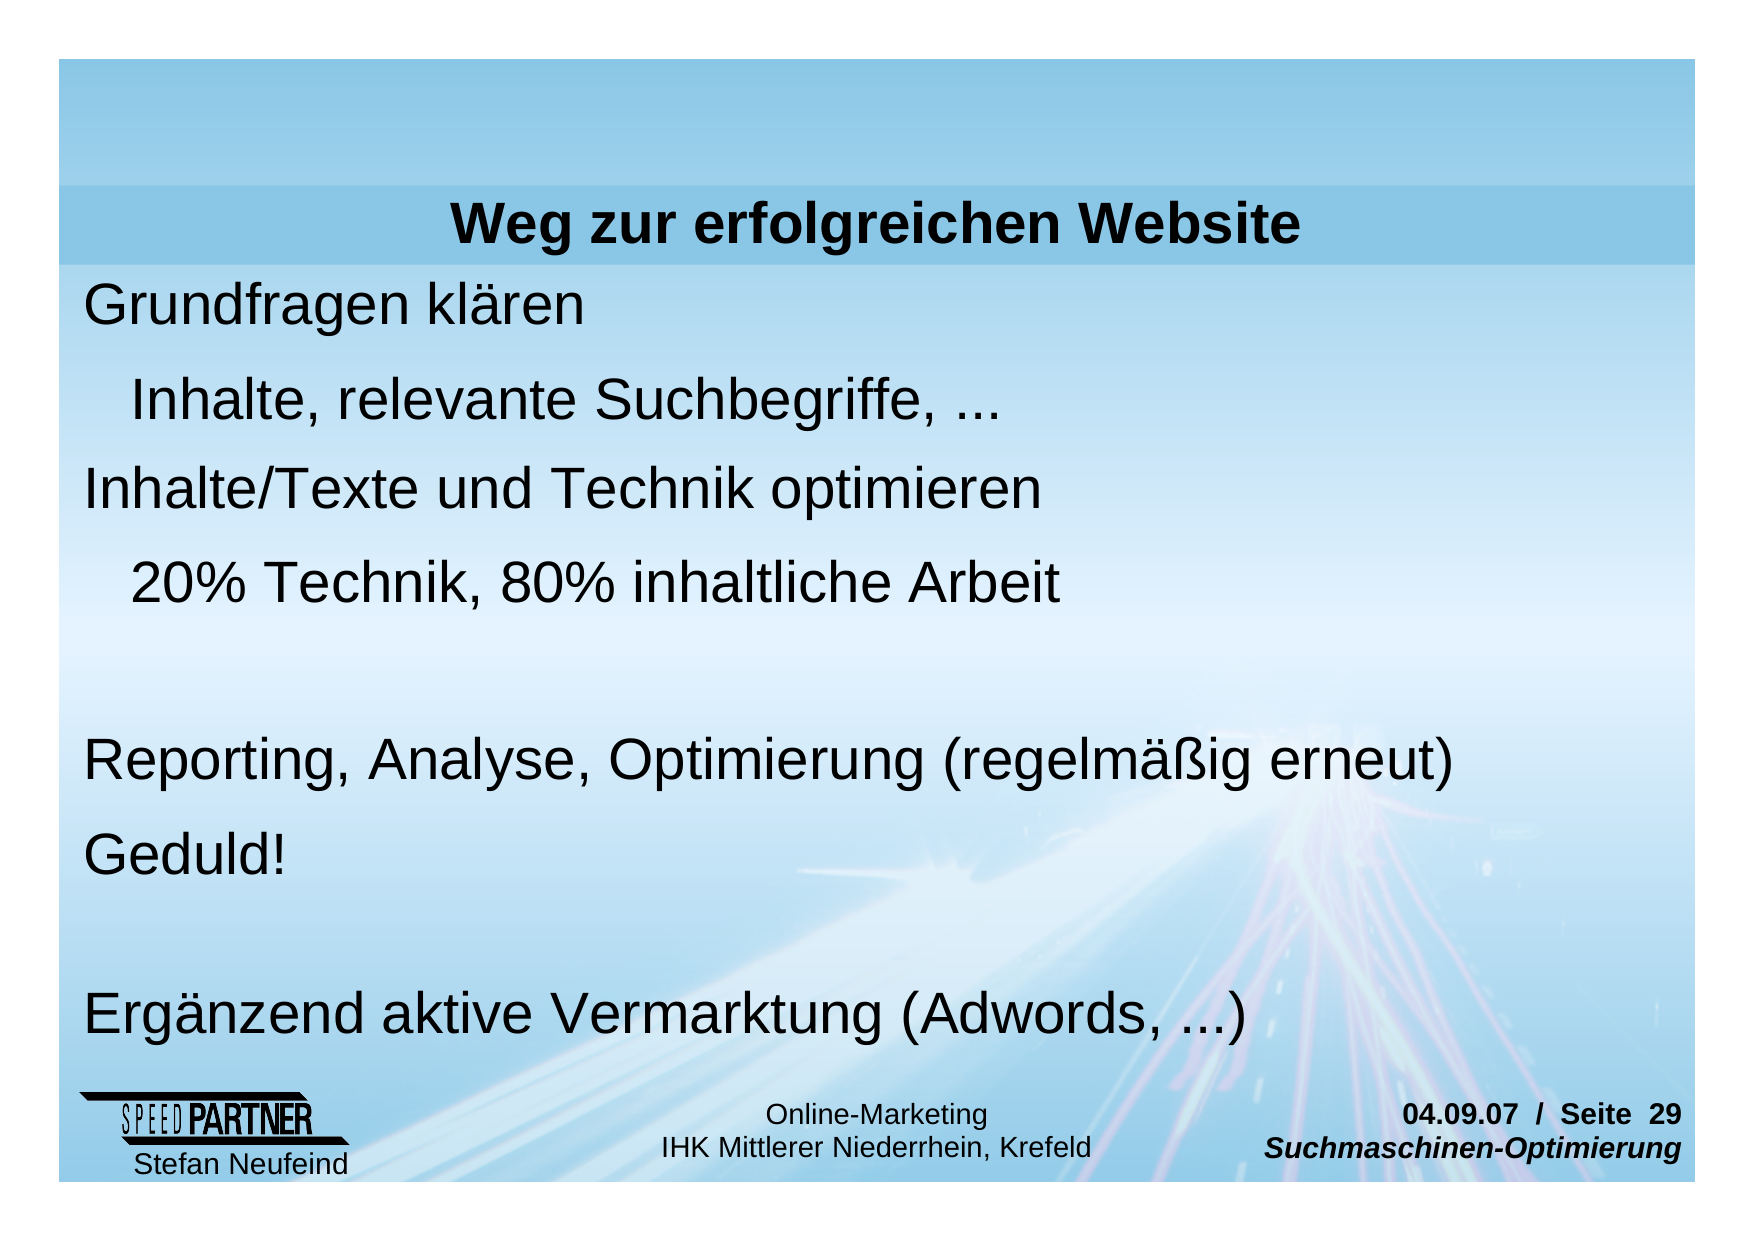

Weg zur erfolgreichen Website
# Grundfragen klären
Inhalte, relevante Suchbegriffe, ...
Inhalte/Texte und Technik optimieren
20% Technik, 80% inhaltliche Arbeit
Reporting, Analyse, Optimierung (regelmäßig erneut)
Geduld!
Ergänzend aktive Vermarktung (Adwords, ...)